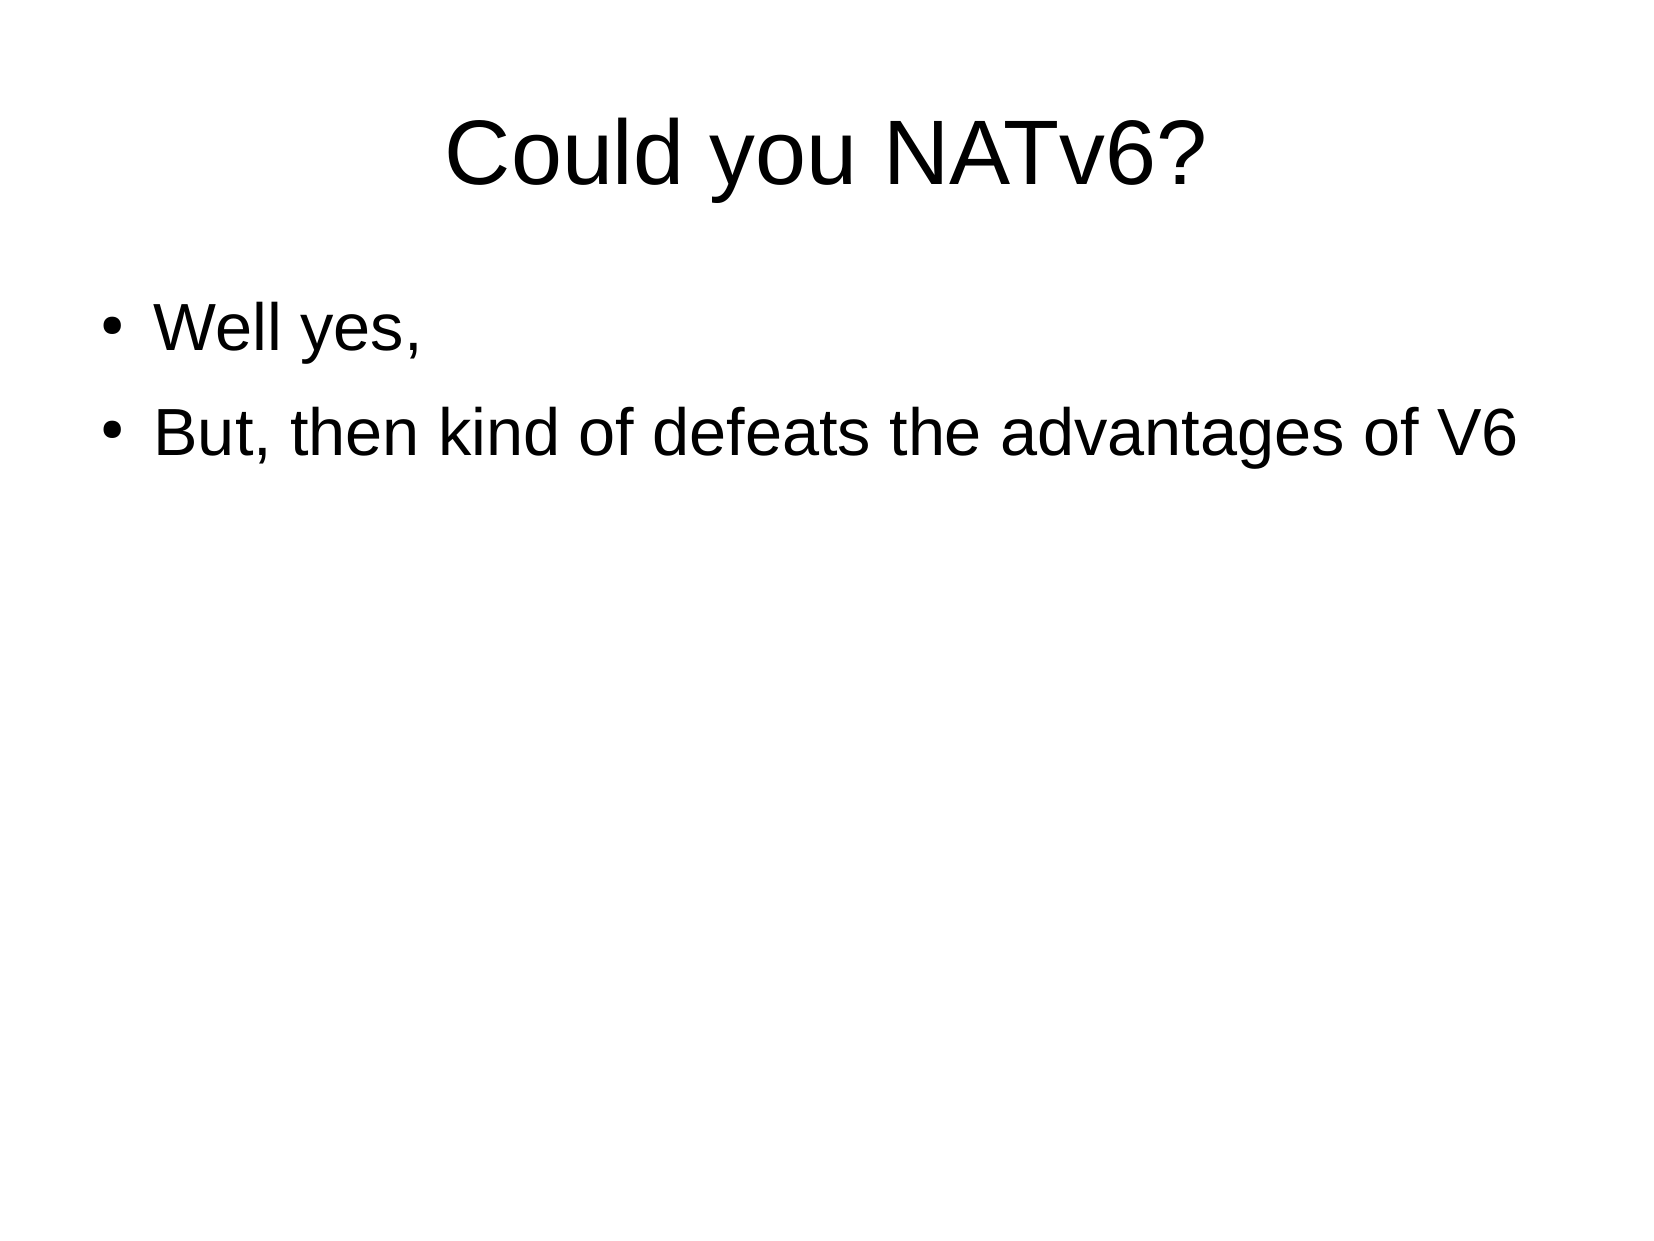

# Could you NATv6?
Well yes,
But, then kind of defeats the advantages of V6